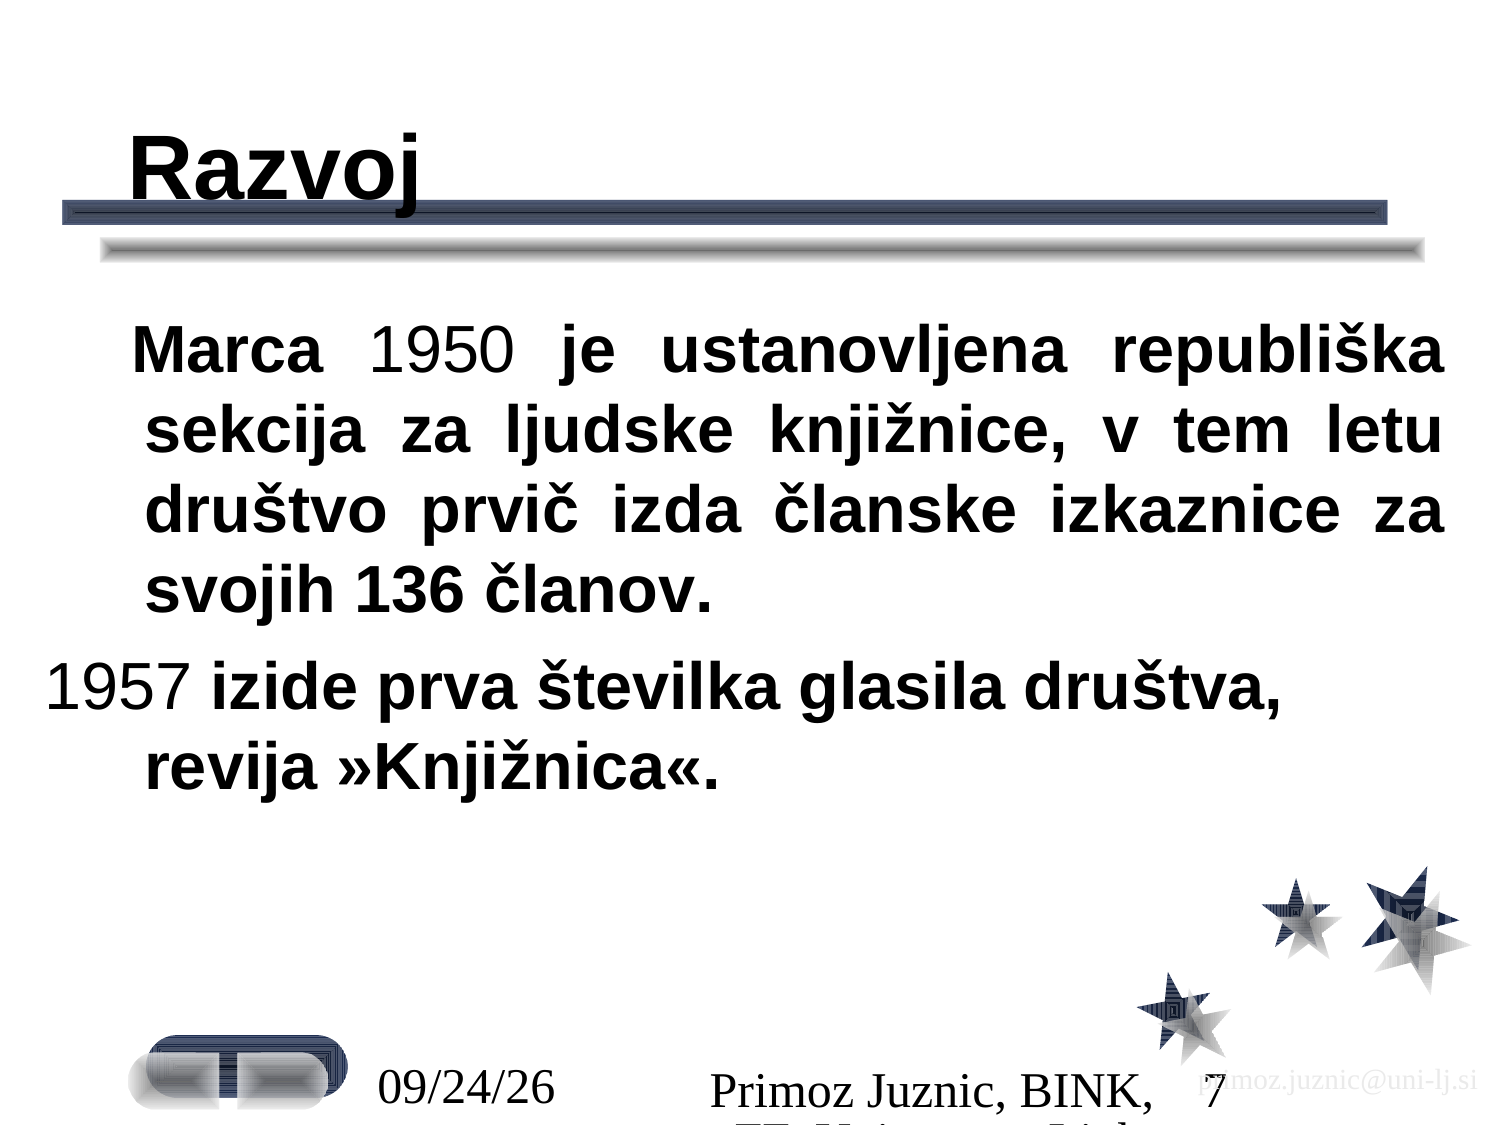

# Razvoj
 Marca 1950 je ustanovljena republiška sekcija za ljudske knjižnice, v tem letu društvo prvič izda članske izkaznice za svojih 136 članov.
1957 izide prva številka glasila društva, revija »Knjižnica«.
Primoz Juznic, BINK, FF, Univerza v Ljubljani
7